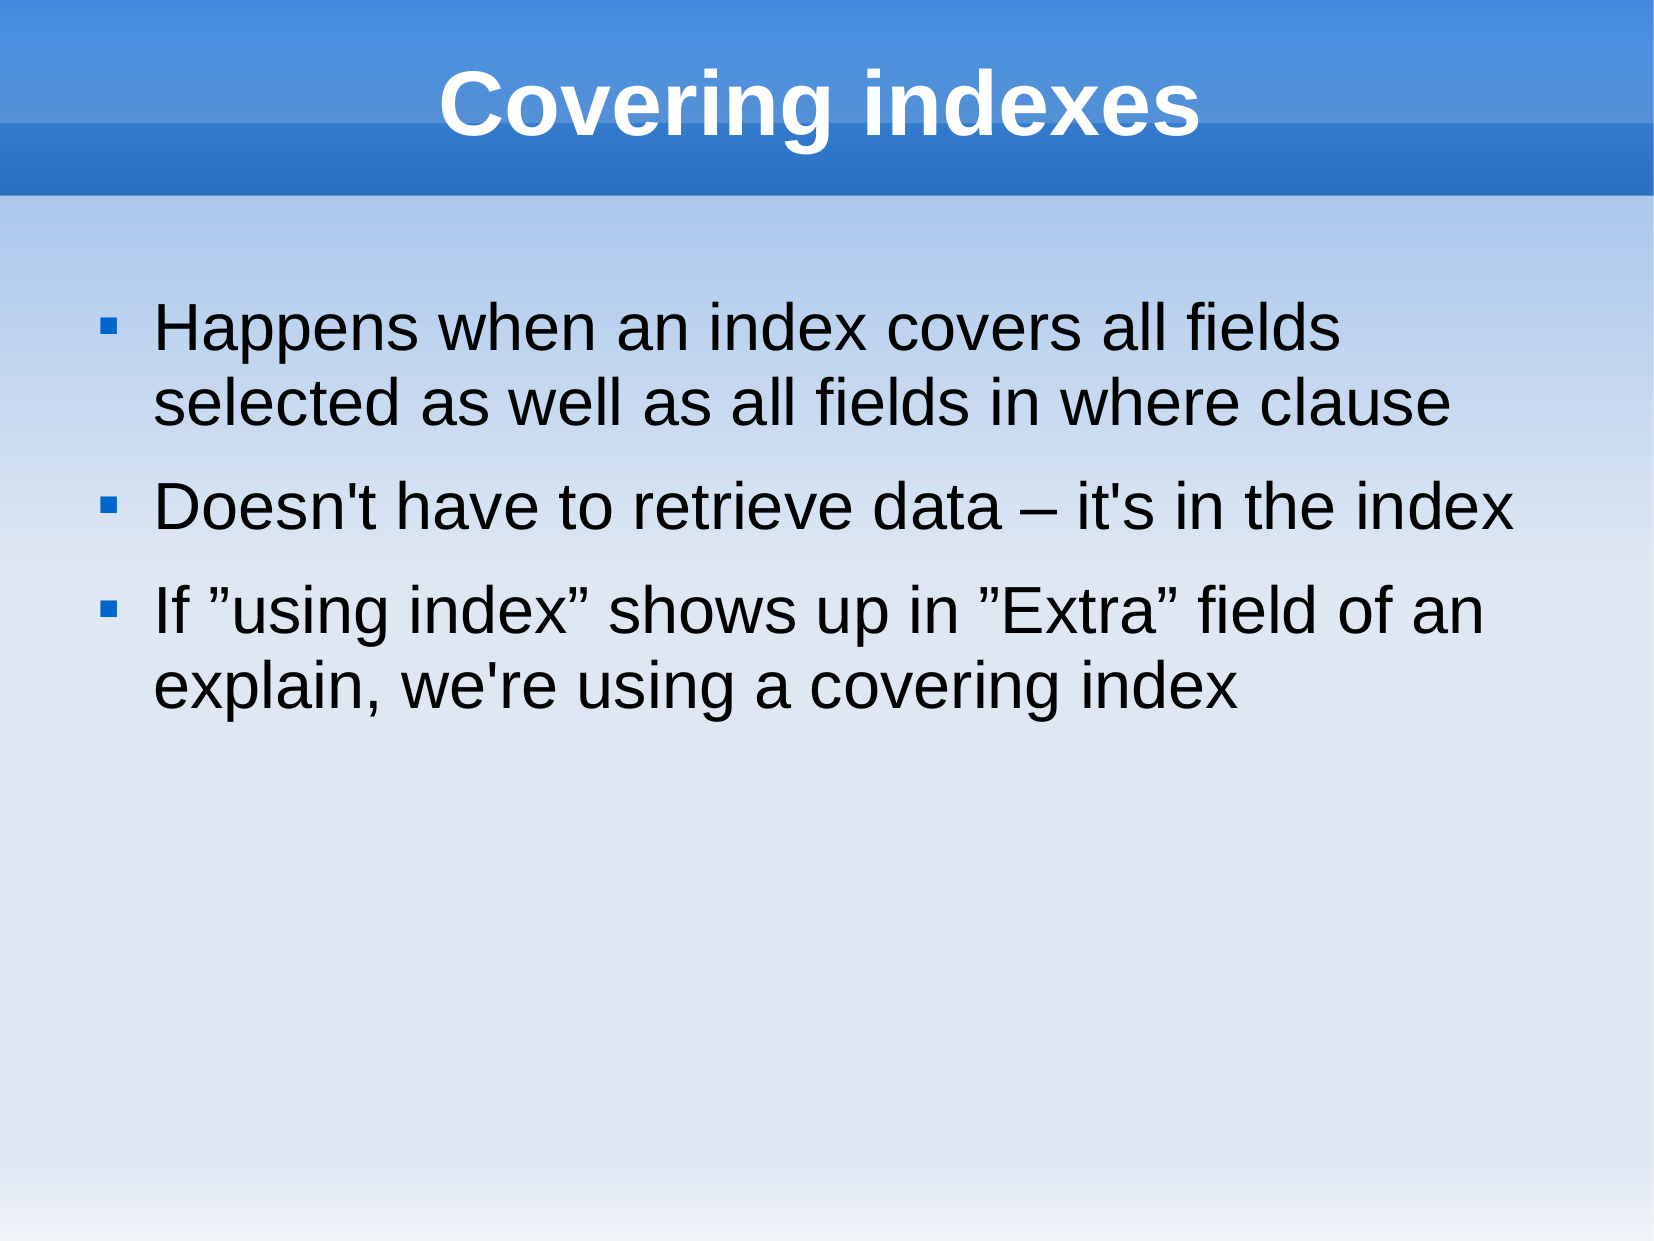

# Covering indexes
Happens when an index covers all fields selected as well as all fields in where clause
Doesn't have to retrieve data – it's in the index
If ”using index” shows up in ”Extra” field of an explain, we're using a covering index